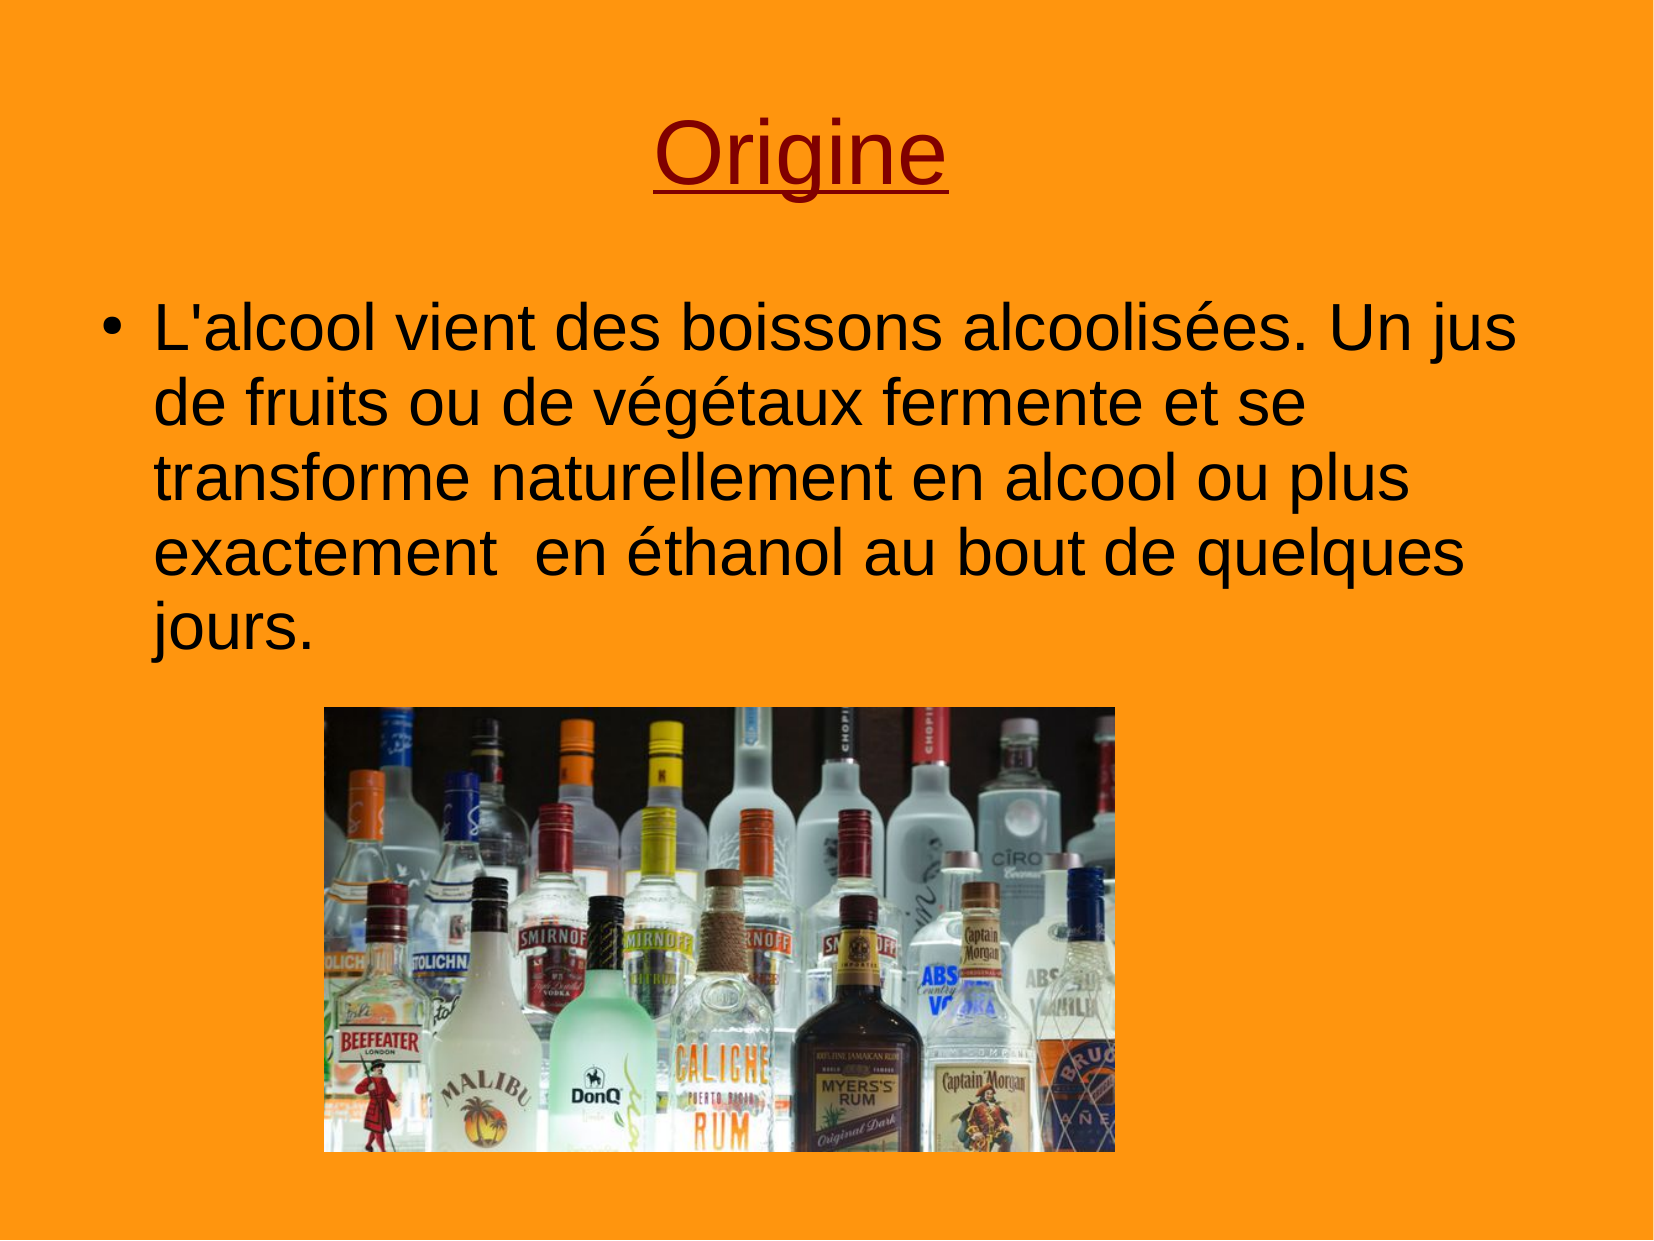

# Origine
L'alcool vient des boissons alcoolisées. Un jus de fruits ou de végétaux fermente et se transforme naturellement en alcool ou plus exactement en éthanol au bout de quelques jours.